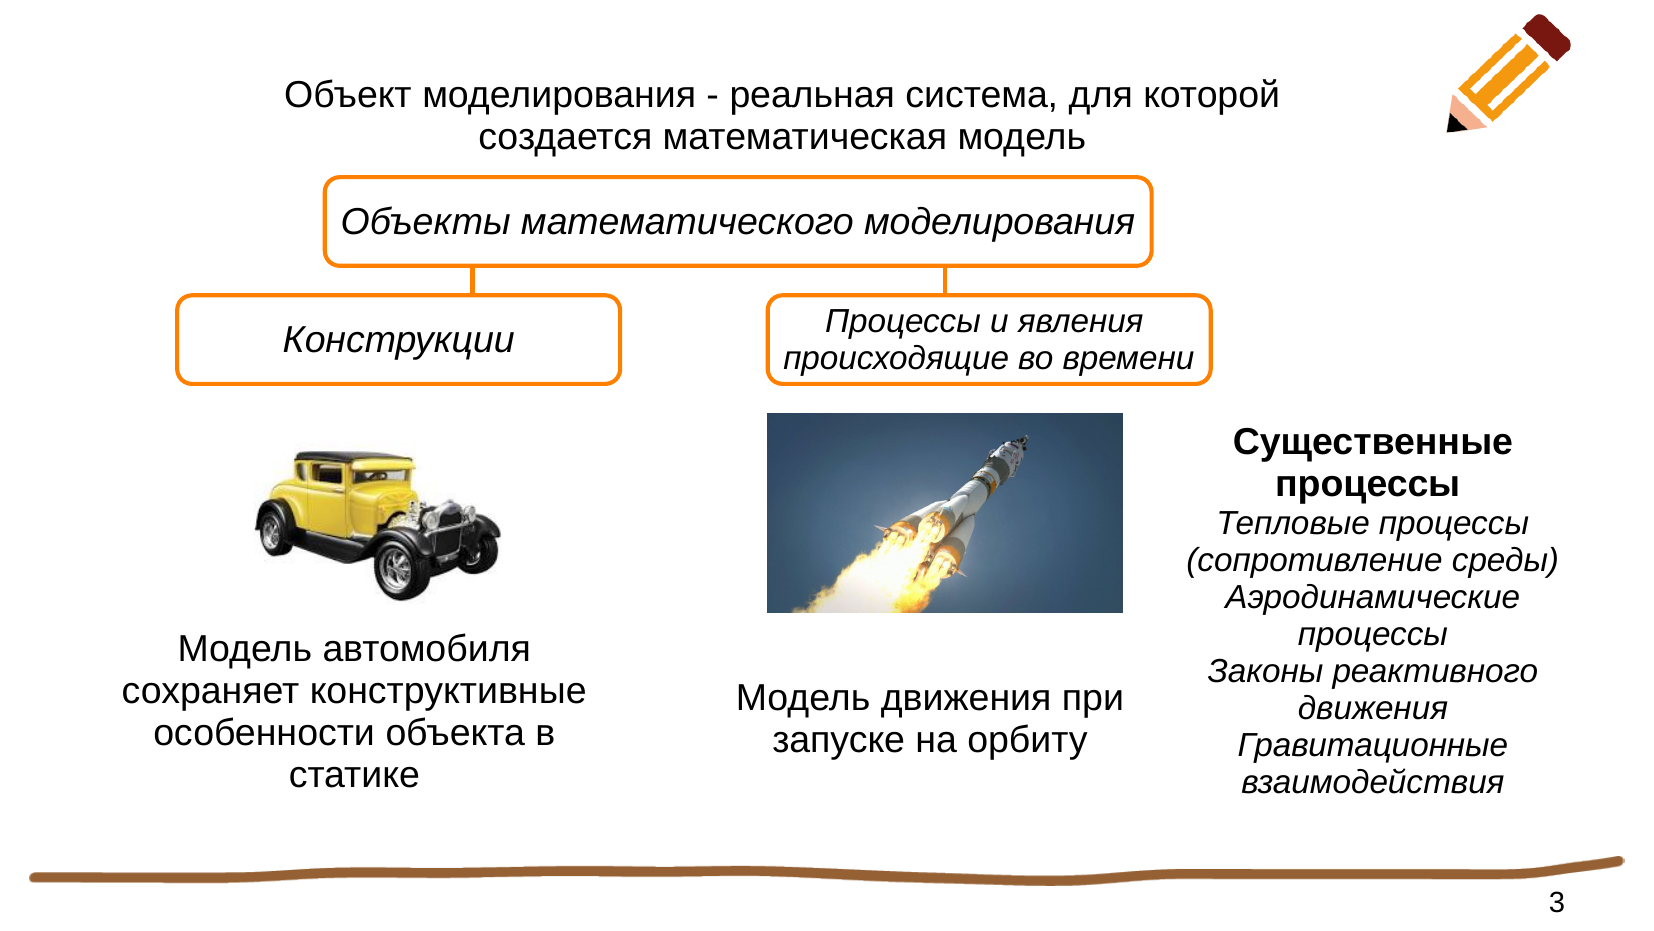

Объект моделирования - реальная система, для которой создается математическая модель
Объекты математического моделирования
Конструкции
Процессы и явления
происходящие во времени
Существенные процессы
Тепловые процессы (сопротивление среды)
Аэродинамические процессы
Законы реактивного движения
Гравитационные взаимодействия
Модель автомобиля сохраняет конструктивные особенности объекта в статике
Модель движения при запуске на орбиту
3